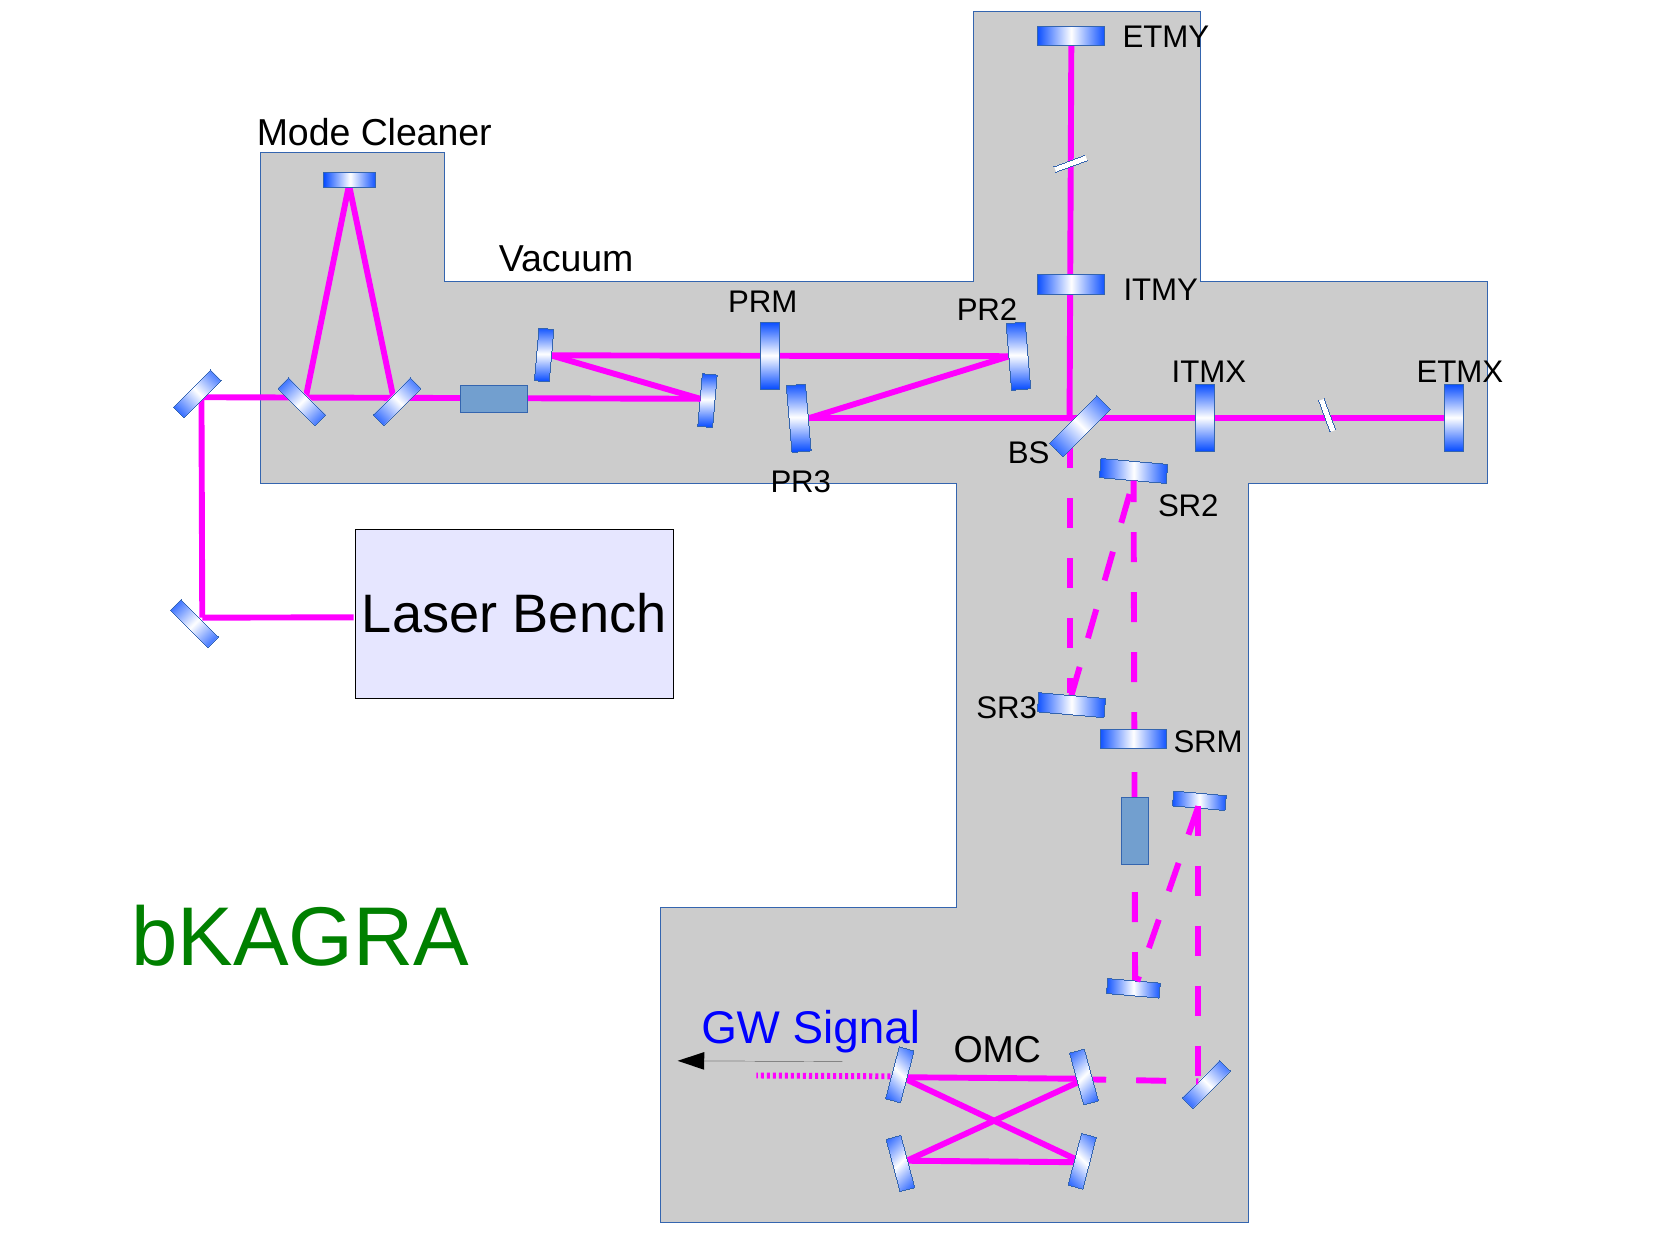

ETMY
Mode Cleaner
Vacuum
ITMY
PRM
PR2
ITMX
ETMX
BS
PR3
SR2
Laser Bench
SR3
SRM
bKAGRA
GW Signal
OMC